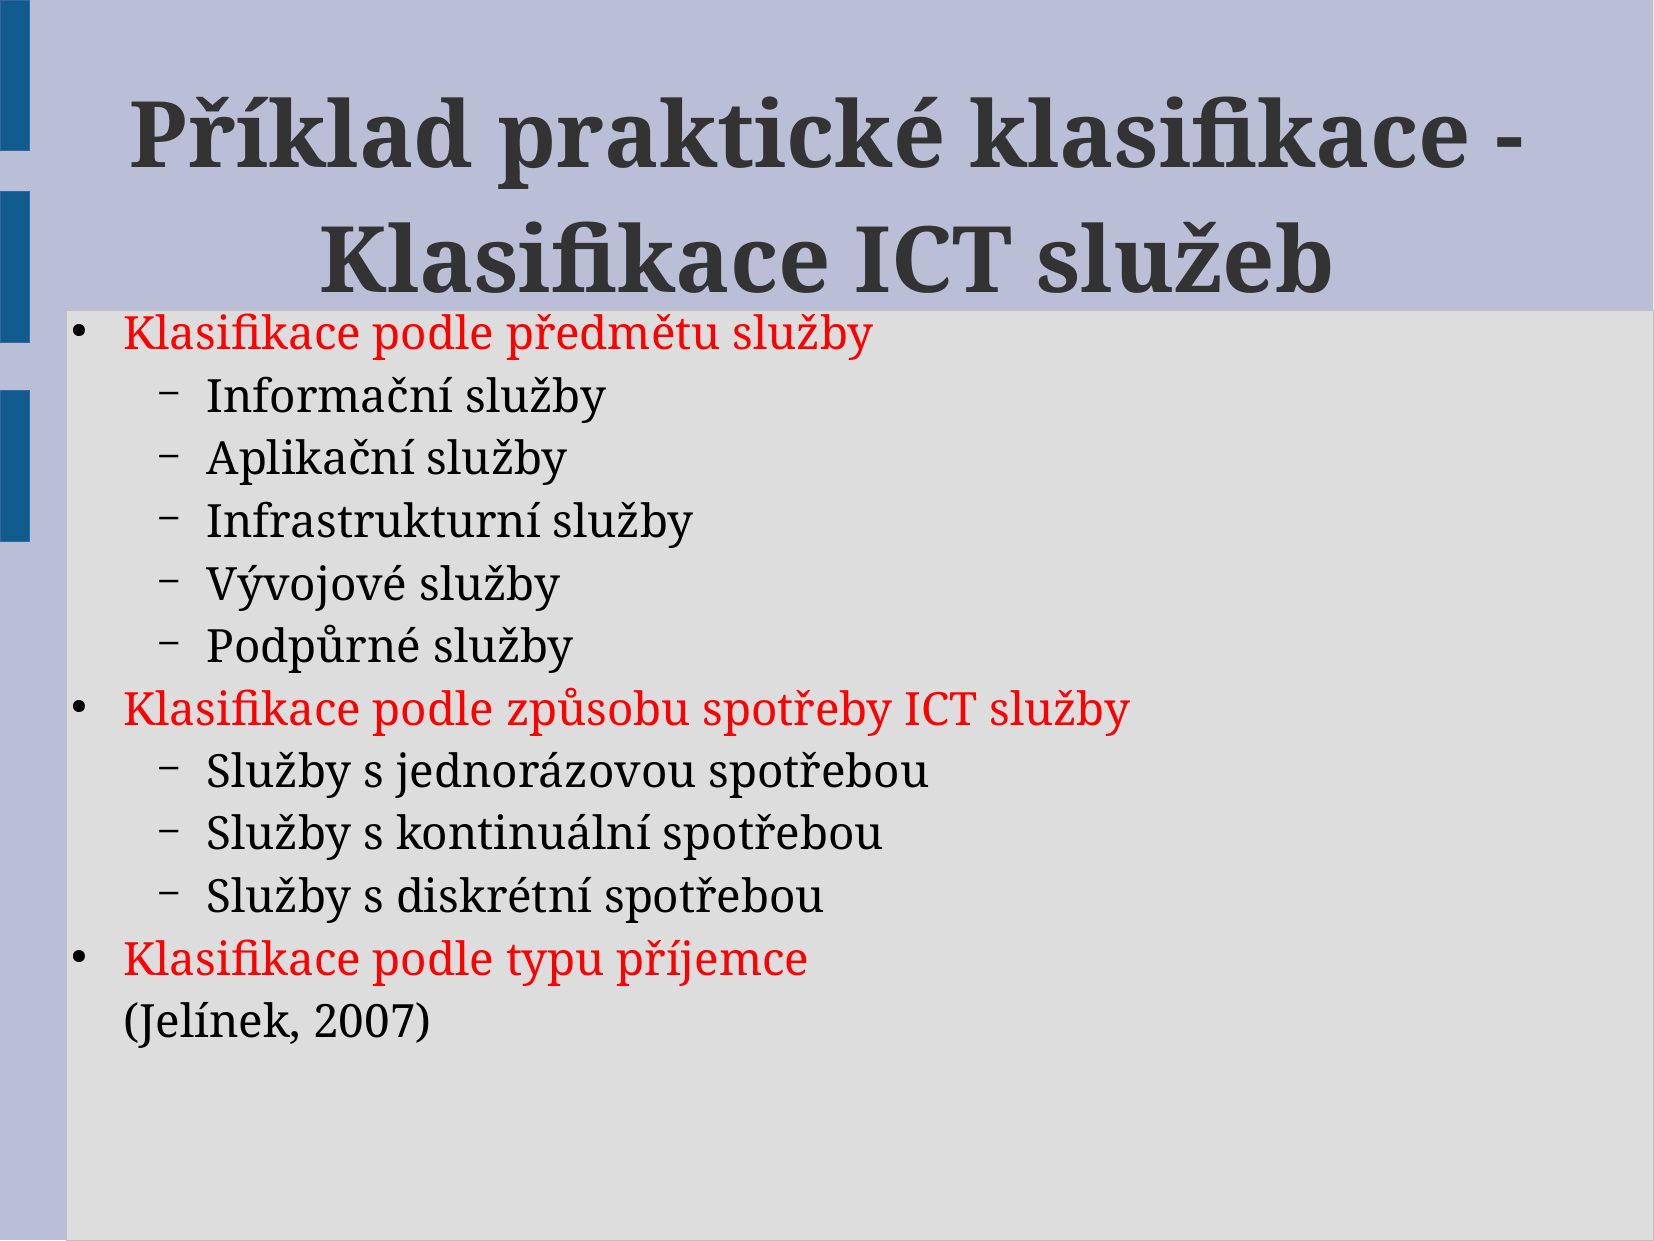

# Příklad praktické klasifikace - Klasifikace ICT služeb
Klasifikace podle předmětu služby
Informační služby
Aplikační služby
Infrastrukturní služby
Vývojové služby
Podpůrné služby
Klasifikace podle způsobu spotřeby ICT služby
Služby s jednorázovou spotřebou
Služby s kontinuální spotřebou
Služby s diskrétní spotřebou
Klasifikace podle typu příjemce
(Jelínek, 2007)